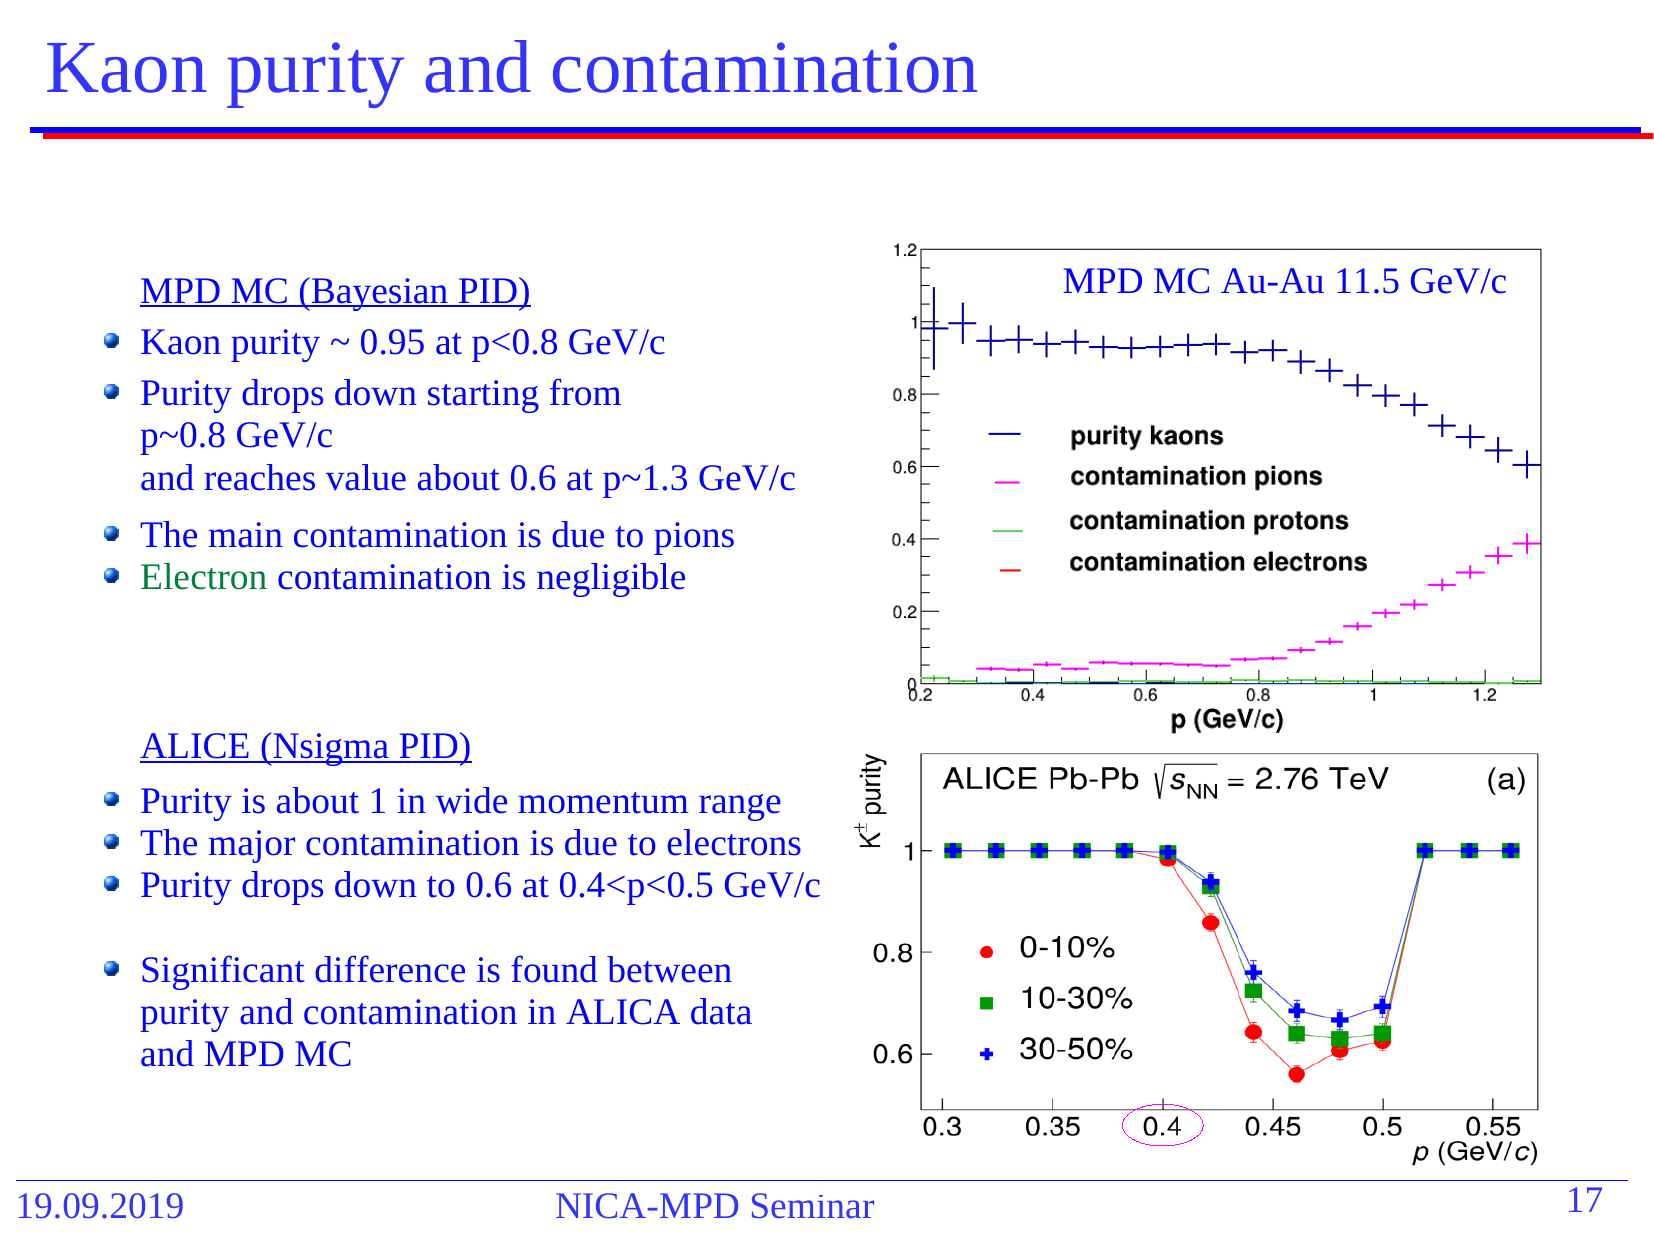

Kaon purity and contamination
MPD MC Au-Au 11.5 GeV/c
MPD MC (Bayesian PID)
Kaon purity ~ 0.95 at p<0.8 GeV/c
Purity drops down starting from
p~0.8 GeV/c
and reaches value about 0.6 at p~1.3 GeV/c
The main contamination is due to pions
Electron contamination is negligible
ALICE (Nsigma PID)
Purity is about 1 in wide momentum range
The major contamination is due to electrons
Purity drops down to 0.6 at 0.4<p<0.5 GeV/c
Significant difference is found between
purity and contamination in ALICA data
and MPD MC
17